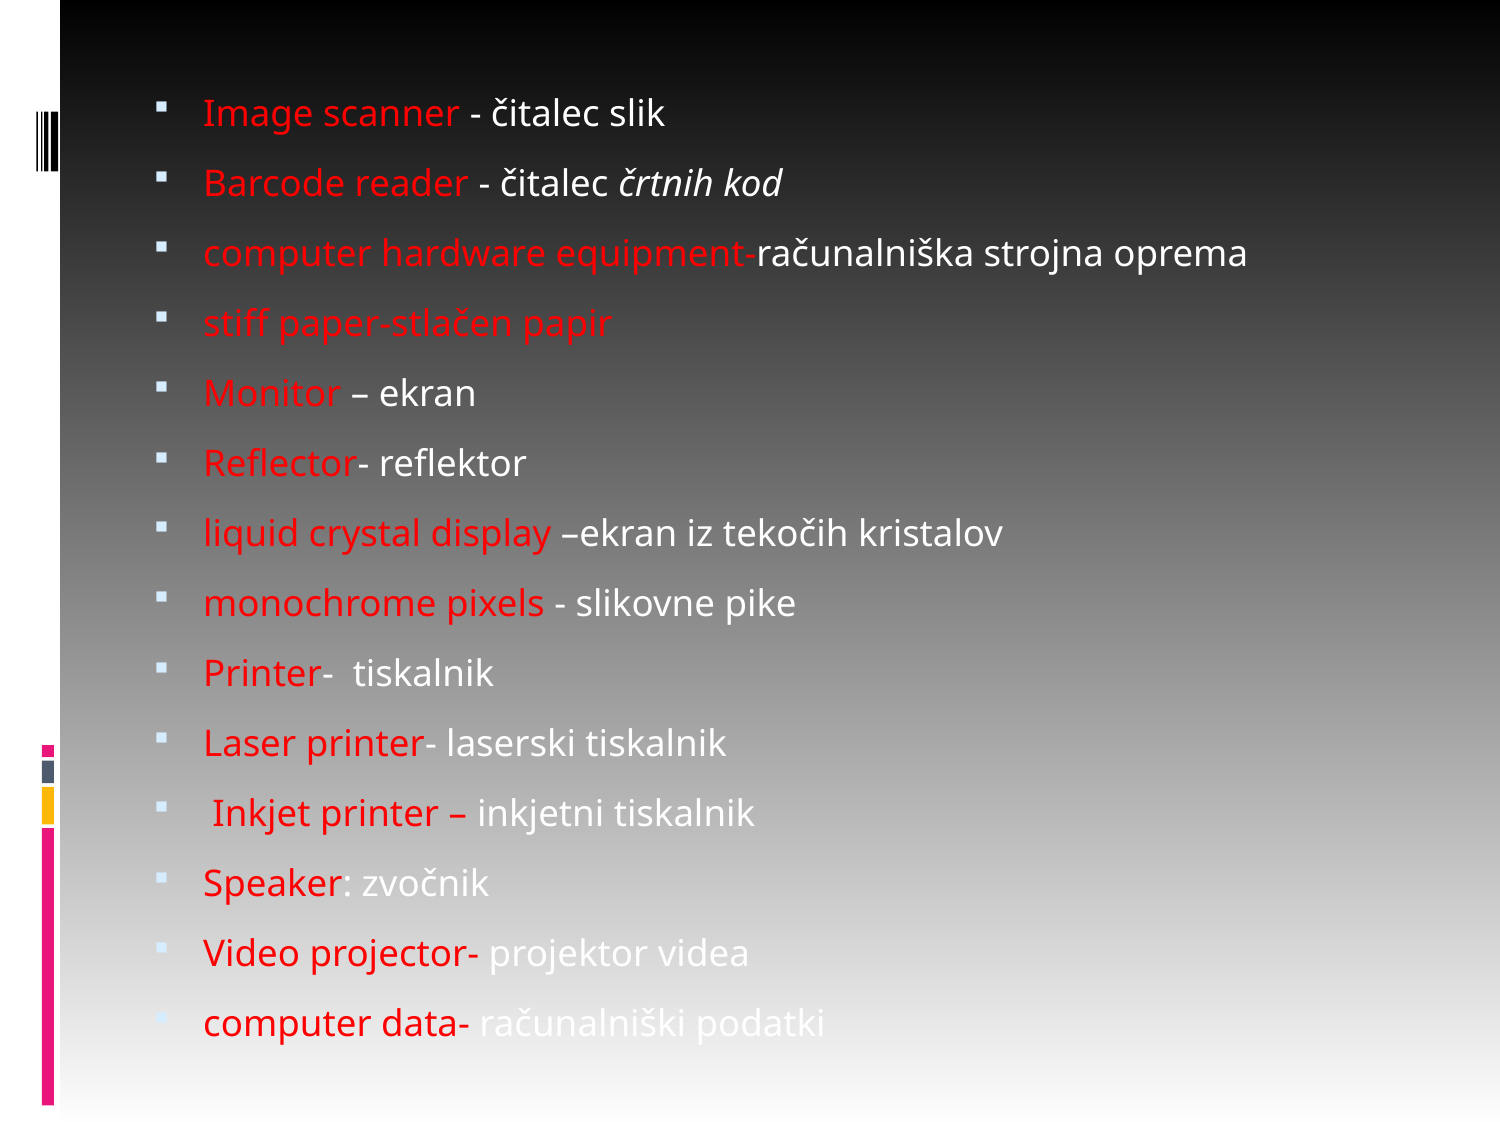

Image scanner - čitalec slik
Barcode reader - čitalec črtnih kod
computer hardware equipment-računalniška strojna oprema
stiff paper-stlačen papir
Monitor – ekran
Reflector- reflektor
liquid crystal display –ekran iz tekočih kristalov
monochrome pixels - slikovne pike
Printer- tiskalnik
Laser printer- laserski tiskalnik
 Inkjet printer – inkjetni tiskalnik
Speaker: zvočnik
Video projector- projektor videa
computer data- računalniški podatki
#